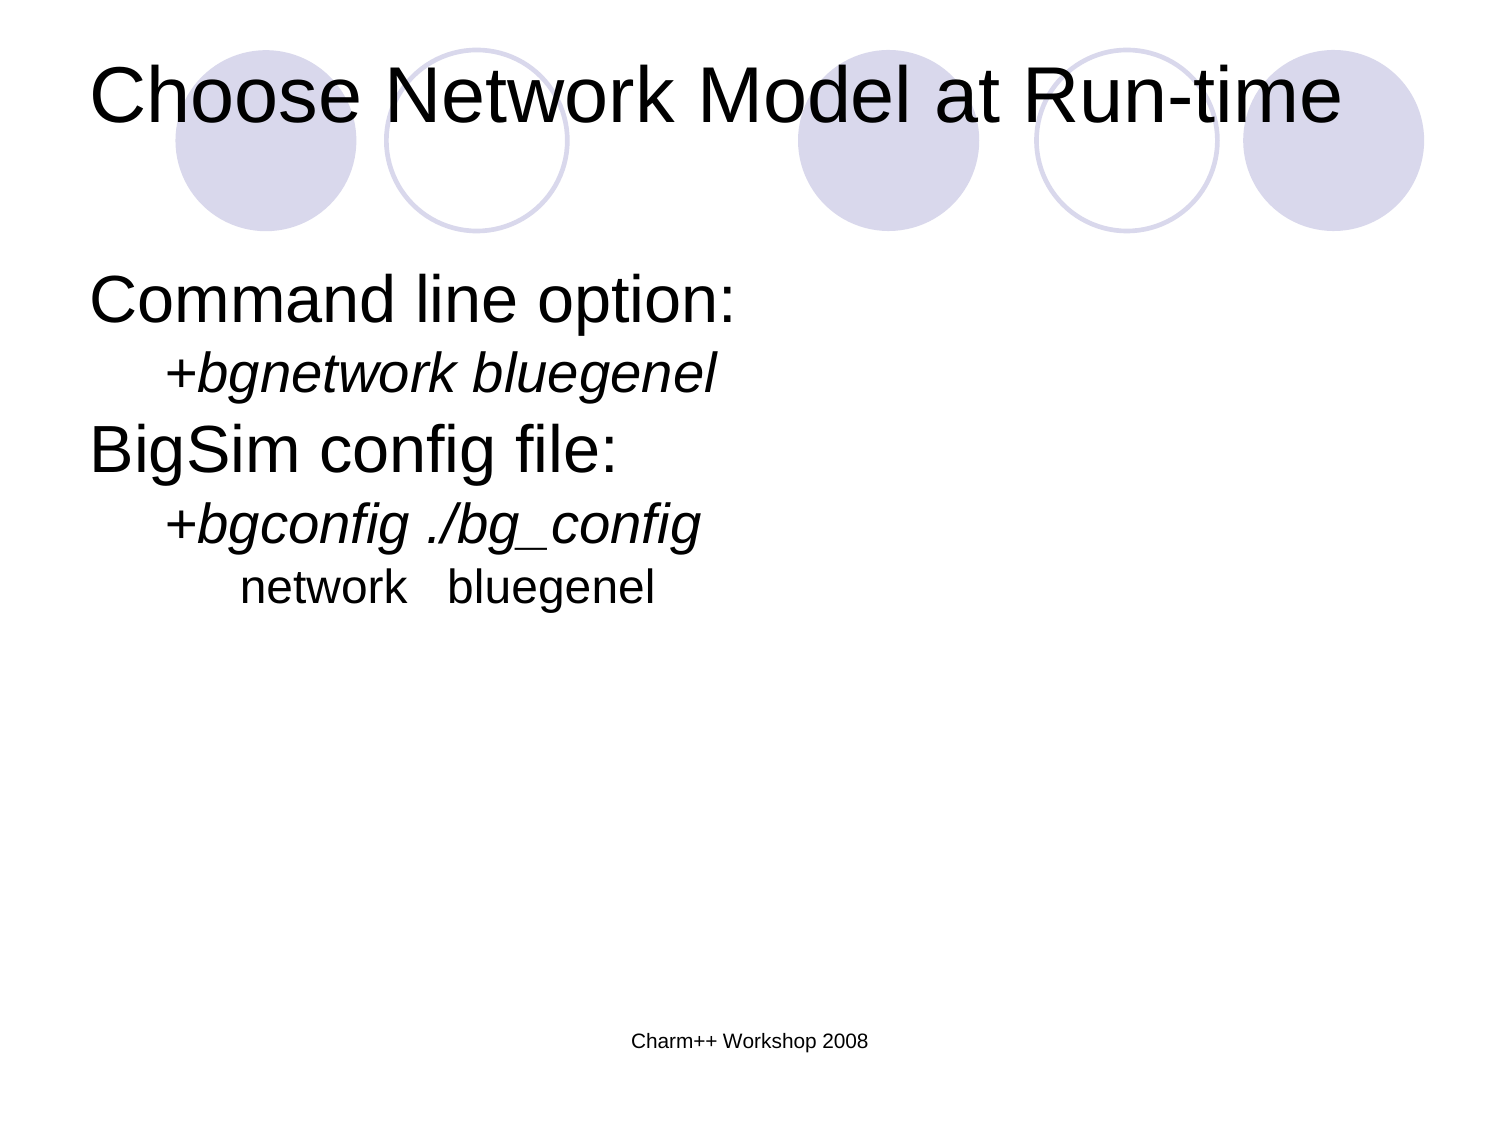

# Choose Network Model at Run-time
Command line option:
+bgnetwork bluegenel
BigSim config file:
+bgconfig ./bg_config
network bluegenel
Charm++ Workshop 2008